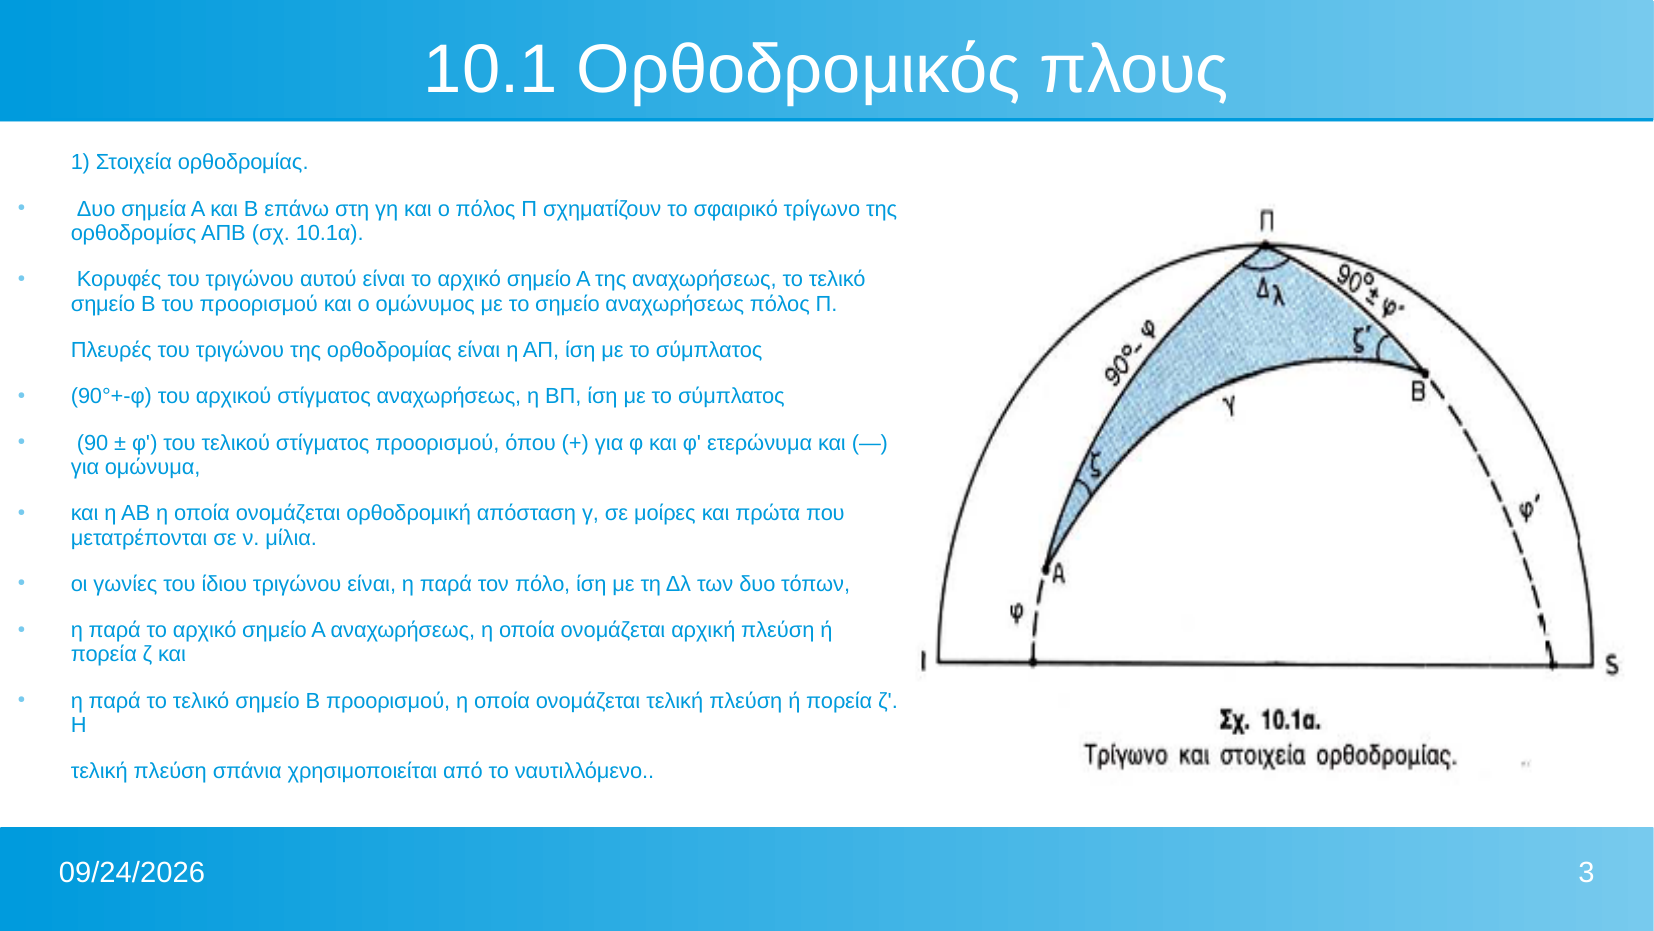

# 10.1 Ορθοδρομικός πλους
1) Στοιχεία ορθοδρομίας.
 Δυο σημεία Α και Β επάνω στη γη και ο πόλος Π σχηματίζουν το σφαιρικό τρίγωνο της ορθοδρομίσς ΑΠΒ (σχ. 10.1α).
 Κορυφές του τριγώνου αυτού είναι το αρχικό σημείο Α της αναχωρήσεως, το τελικό σημείο Β του προορισμού και o ομώνυμος με το σημείο αναχωρήσεως πόλος Π.
Πλευρές του τριγώνου της ορθοδρομίας είναι η ΑΠ, ίση με το σύμπλατος
(90°+-φ) του αρχικού στίγματος αναχωρήσεως, η ΒΠ, ίση με το σύμπλατος
 (90 ± φ') του τελικού στίγματος προορισμού, όπου (+) για φ και φ' ετερώνυμα και (—) για ομώνυμα,
και η ΑΒ η οποία ονομάζεται ορθοδρομική απόσταση γ, σε μοίρες και πρώτα που μετατρέπονται σε ν. μίλια.
οι γωνίες του ίδιου τριγώνου είναι, η παρά τον πόλο, ίση με τη Δλ των δυο τόπων,
η παρά το αρχικό σημείο Α αναχωρήσεως, η οποία ονομάζεται αρχική πλεύση ή πορεία ζ και
η παρά το τελικό σημείο Β προορισμού, η οποία ονομάζεται τελική πλεύση ή πορεία ζ'. Η
τελική πλεύση σπάνια χρησιμοποιείται από το ναυτιλλόμενο..
3